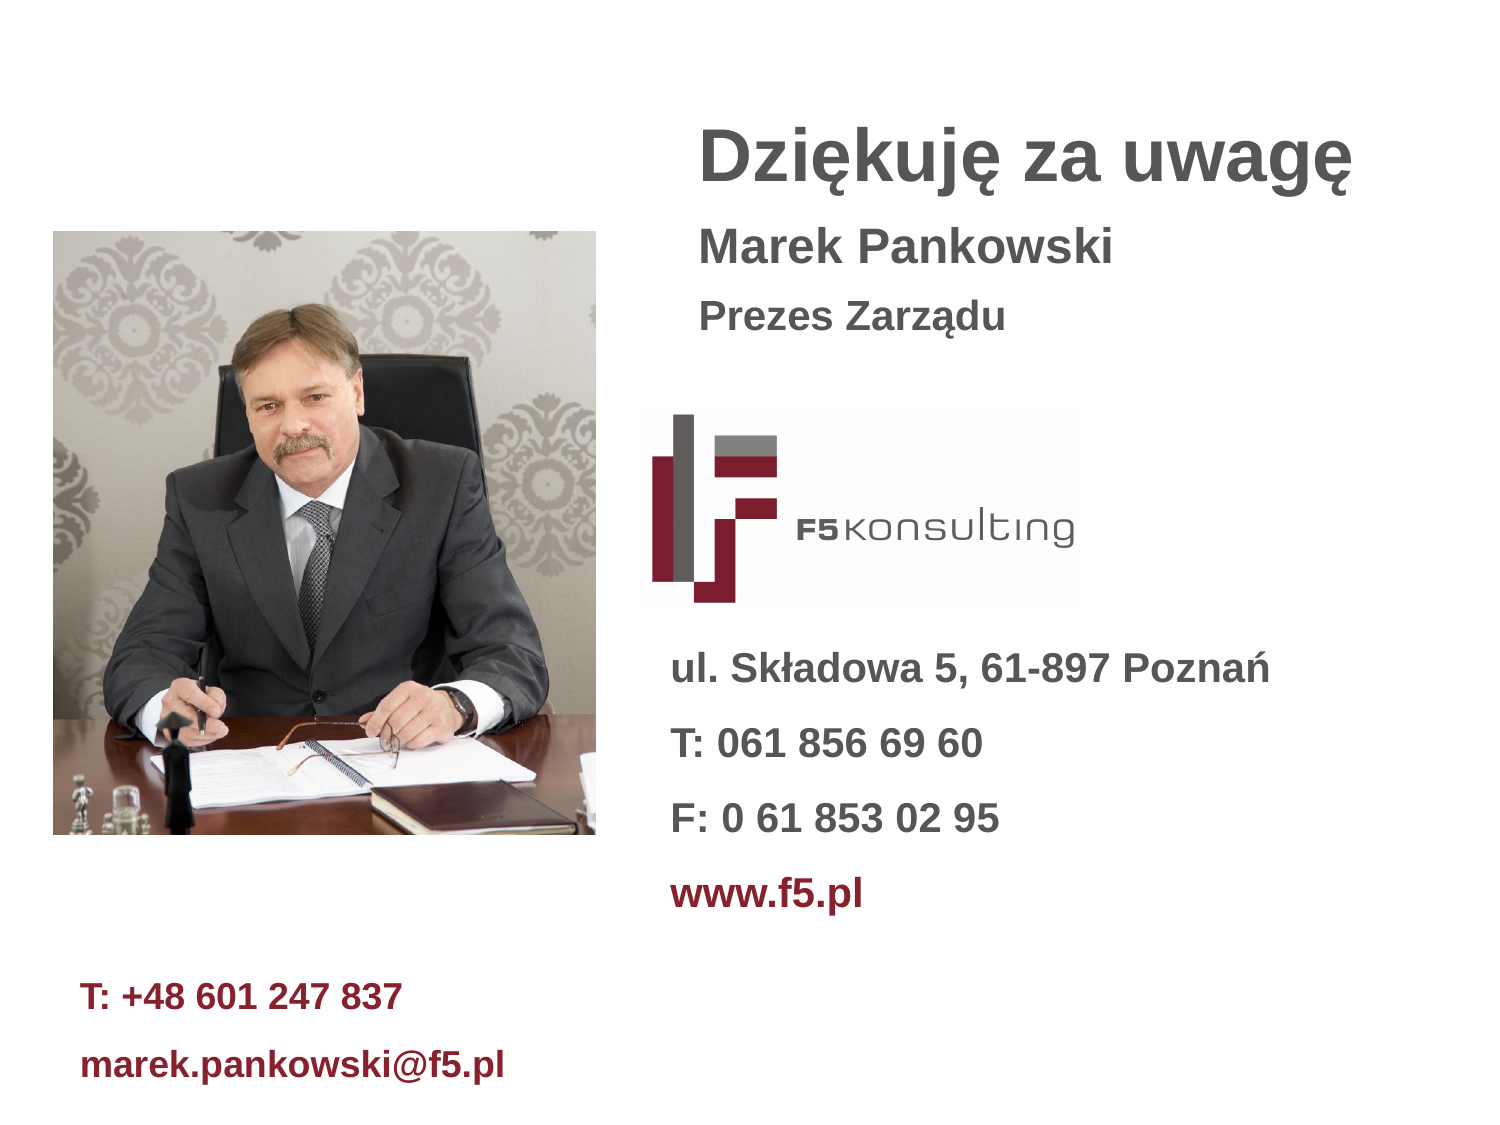

# Dziękuję za uwagę
Marek Pankowski
Prezes Zarządu
ul. Składowa 5, 61-897 Poznań
T: 061 856 69 60
F: 0 61 853 02 95
www.f5.pl
T: +48 601 247 837
marek.pankowski@f5.pl